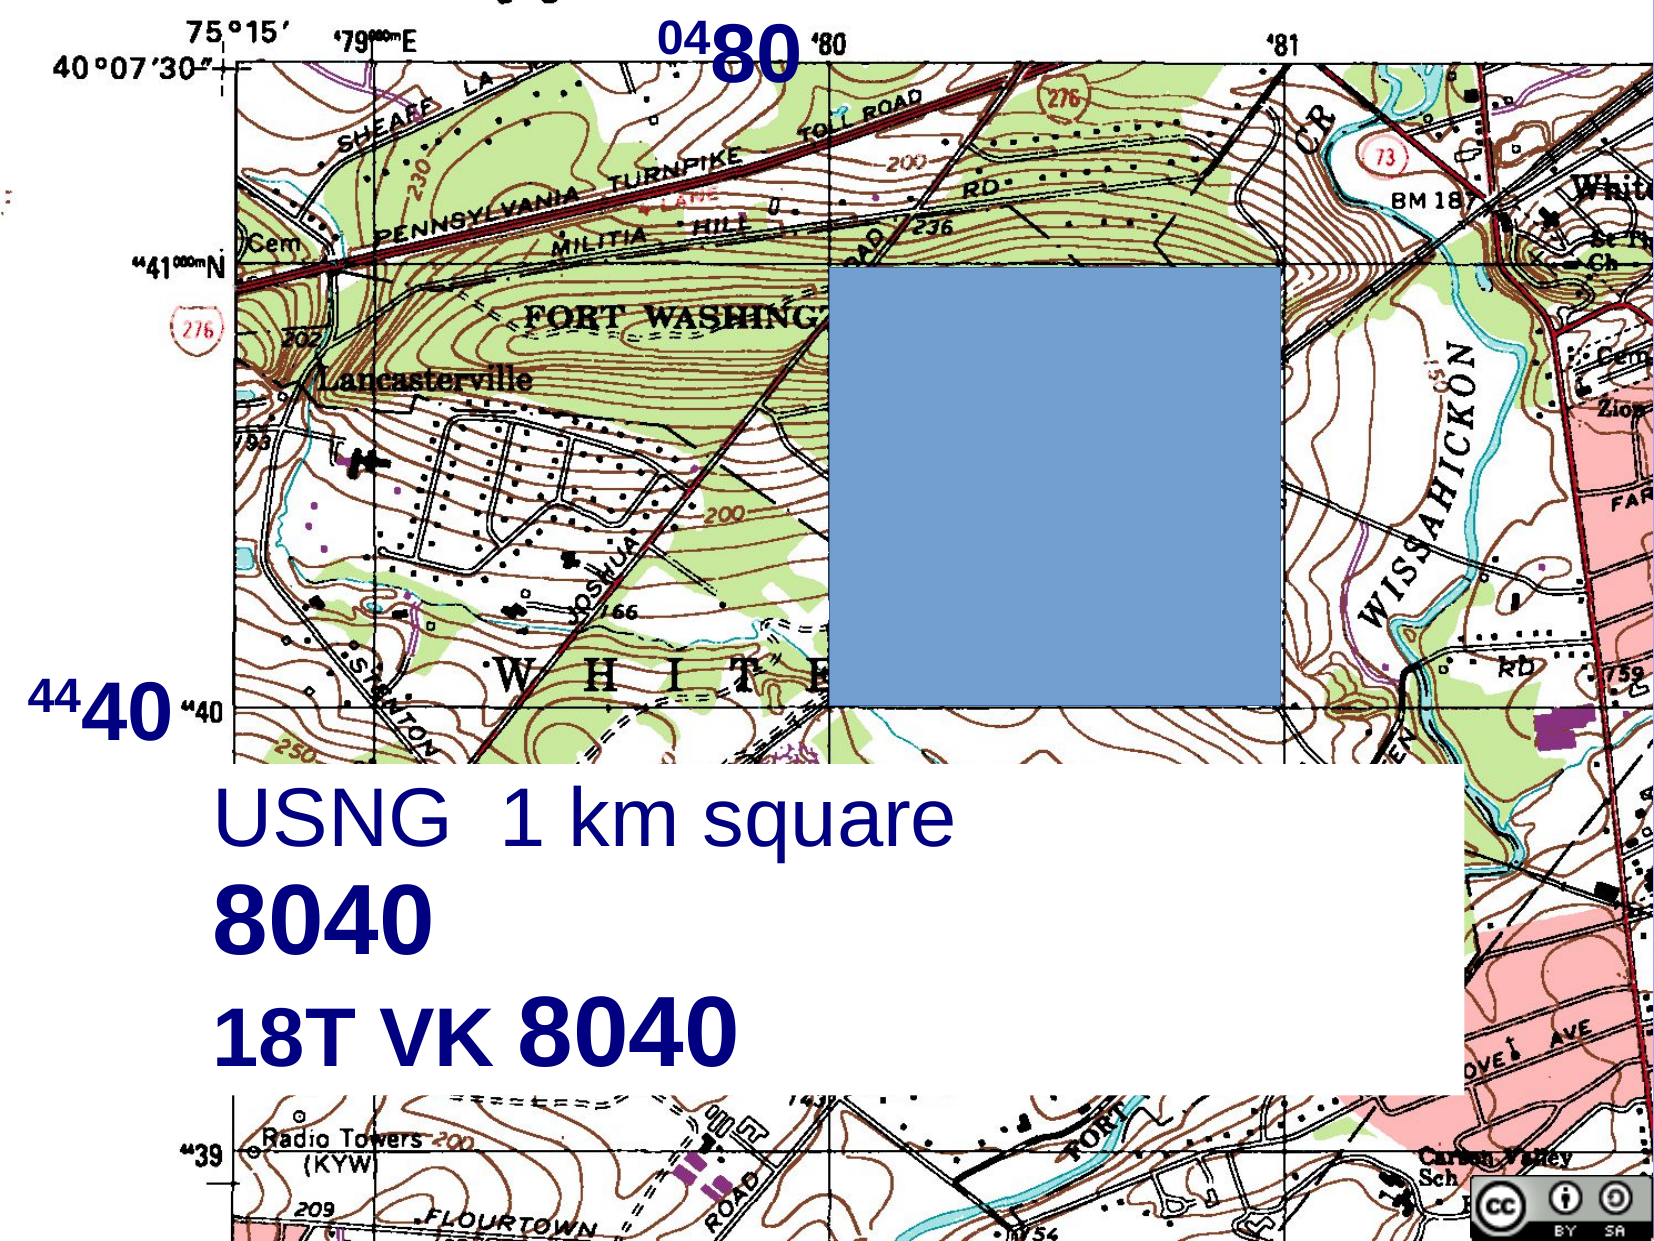

0480
4440
USNG 1 km square
8040
18T VK 8040